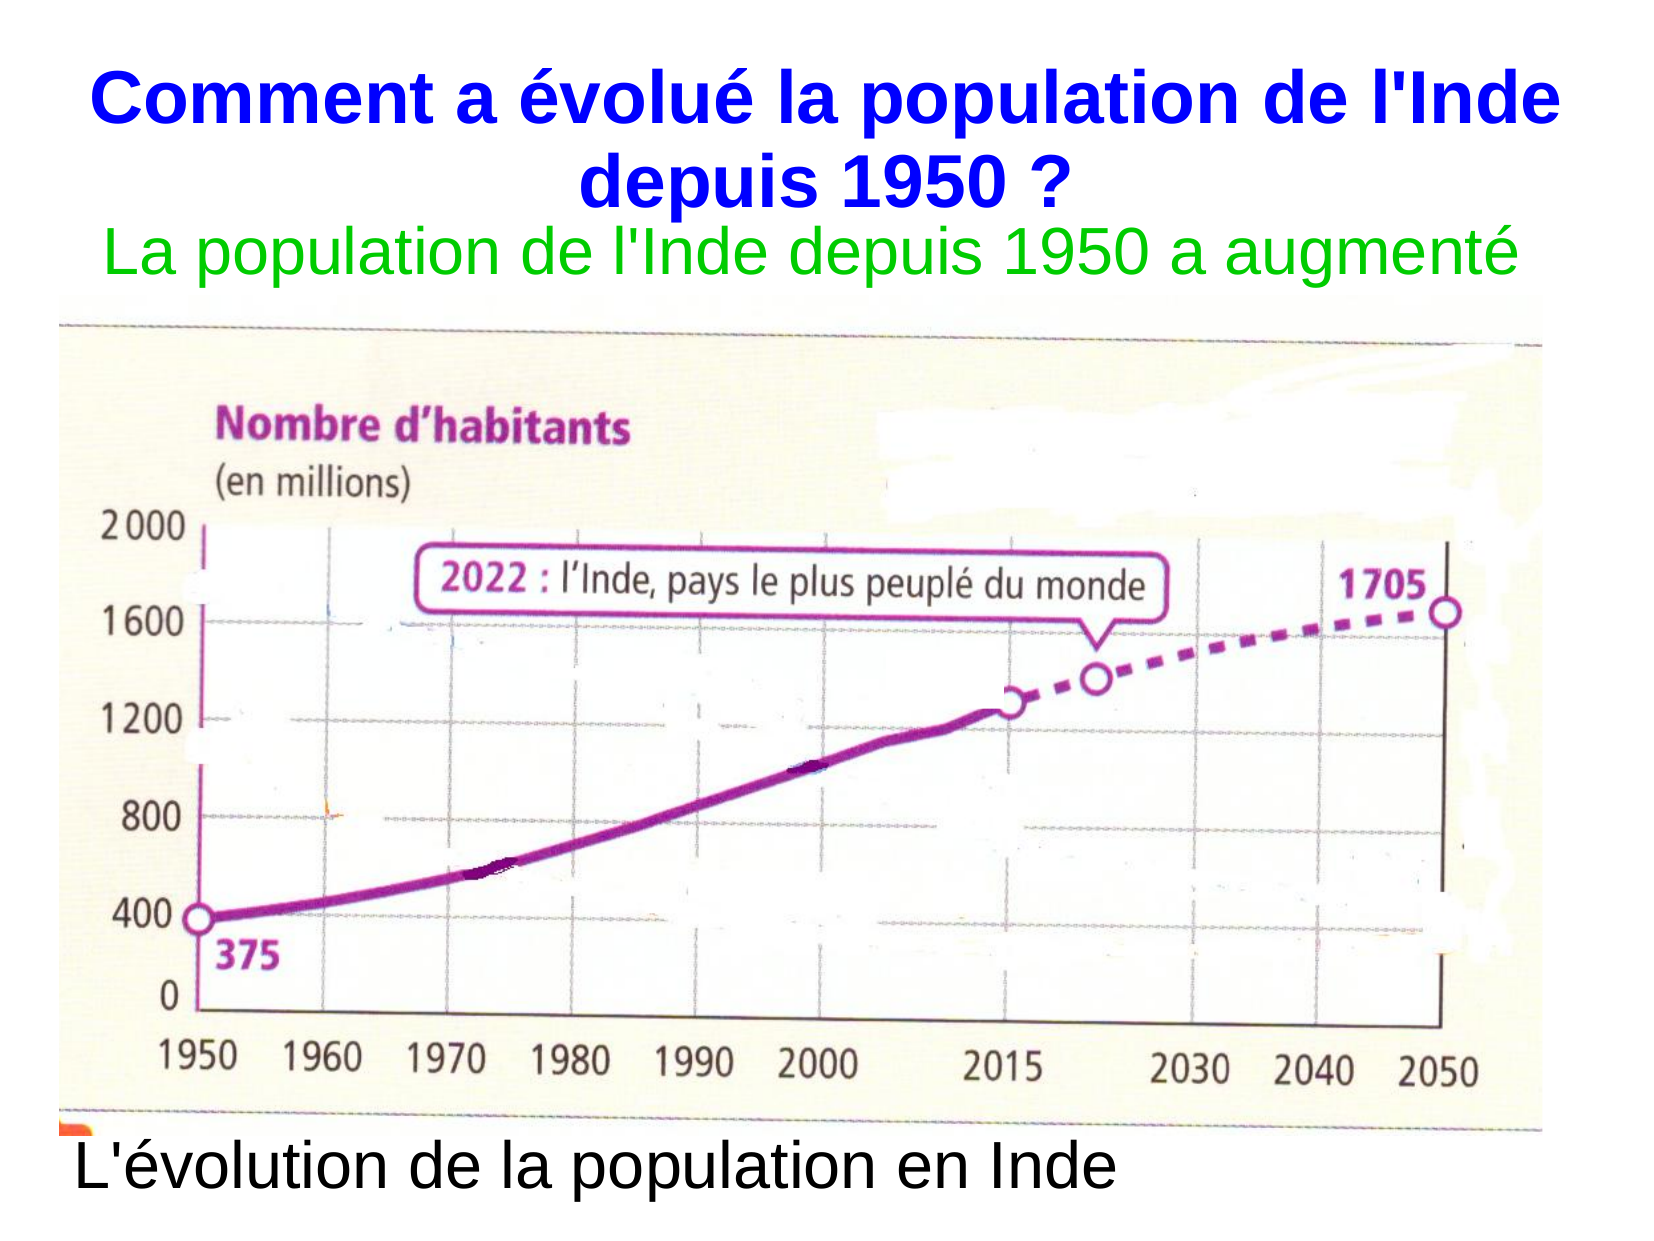

# Comment a évolué la population de l'Inde depuis 1950 ?
La population de l'Inde depuis 1950 a augmenté
L'évolution de la population en Inde